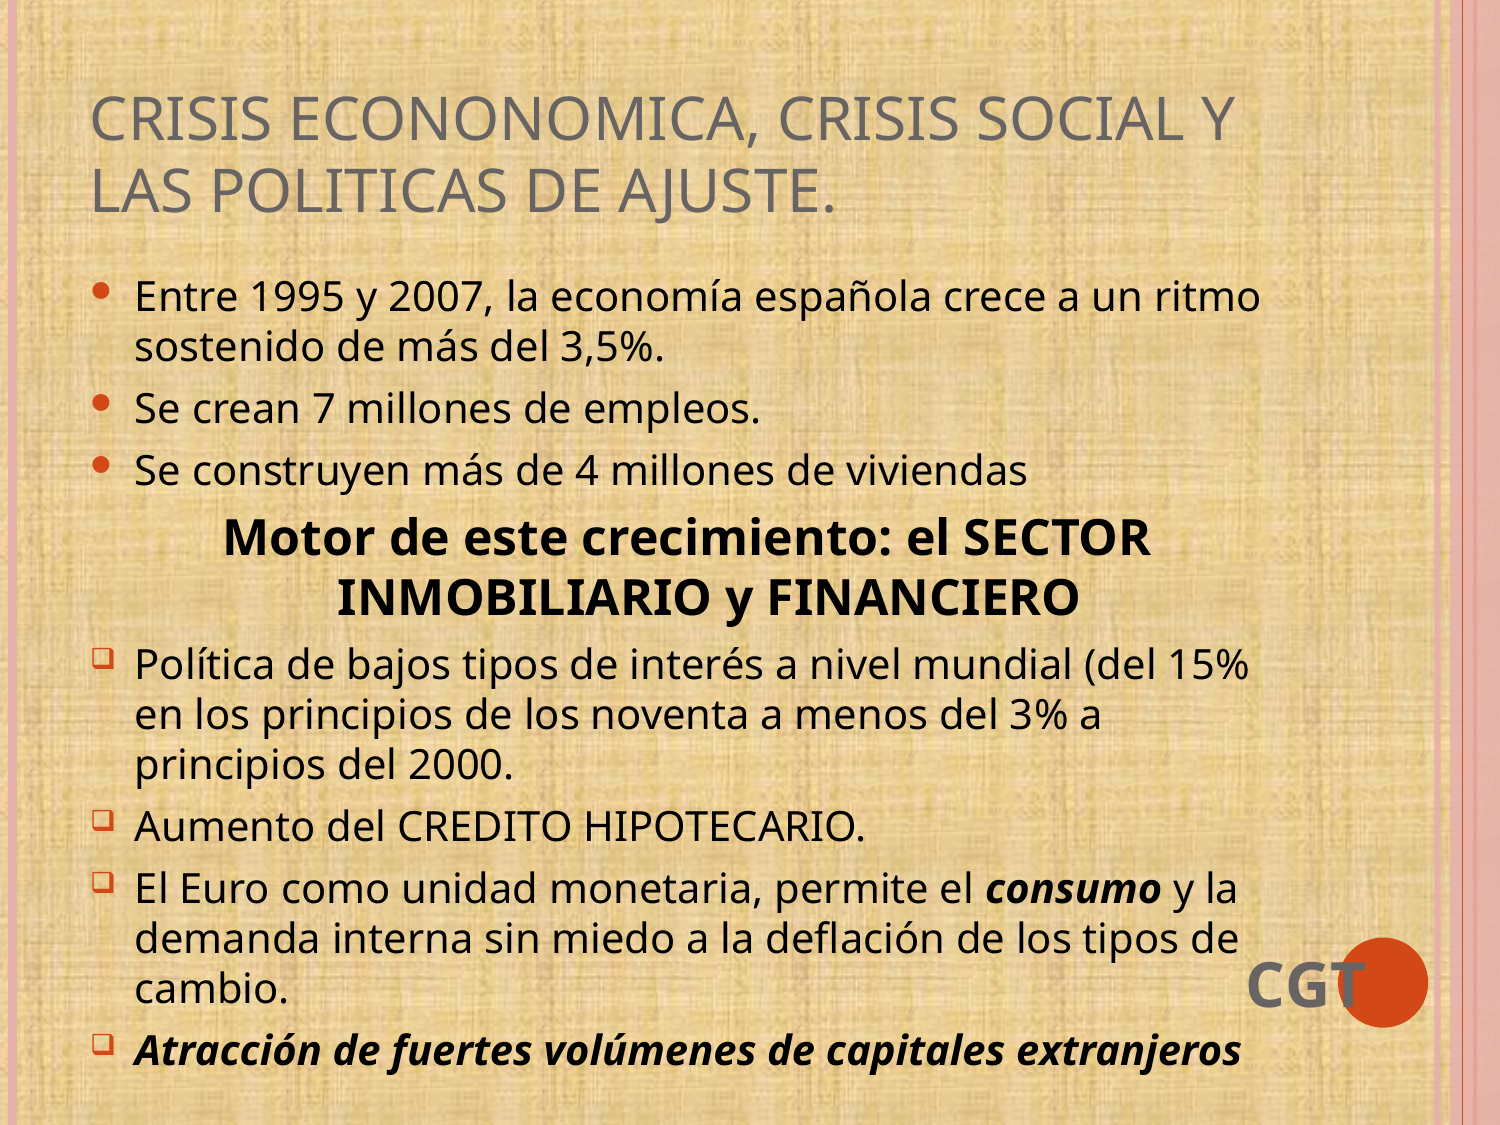

# CRISIS ECONONOMICA, CRISIS SOCIAL Y LAS POLITICAS DE AJUSTE.
Entre 1995 y 2007, la economía española crece a un ritmo sostenido de más del 3,5%.
Se crean 7 millones de empleos.
Se construyen más de 4 millones de viviendas
Motor de este crecimiento: el SECTOR INMOBILIARIO y FINANCIERO
Política de bajos tipos de interés a nivel mundial (del 15% en los principios de los noventa a menos del 3% a principios del 2000.
Aumento del CREDITO HIPOTECARIO.
El Euro como unidad monetaria, permite el consumo y la demanda interna sin miedo a la deflación de los tipos de cambio.
Atracción de fuertes volúmenes de capitales extranjeros
CGT